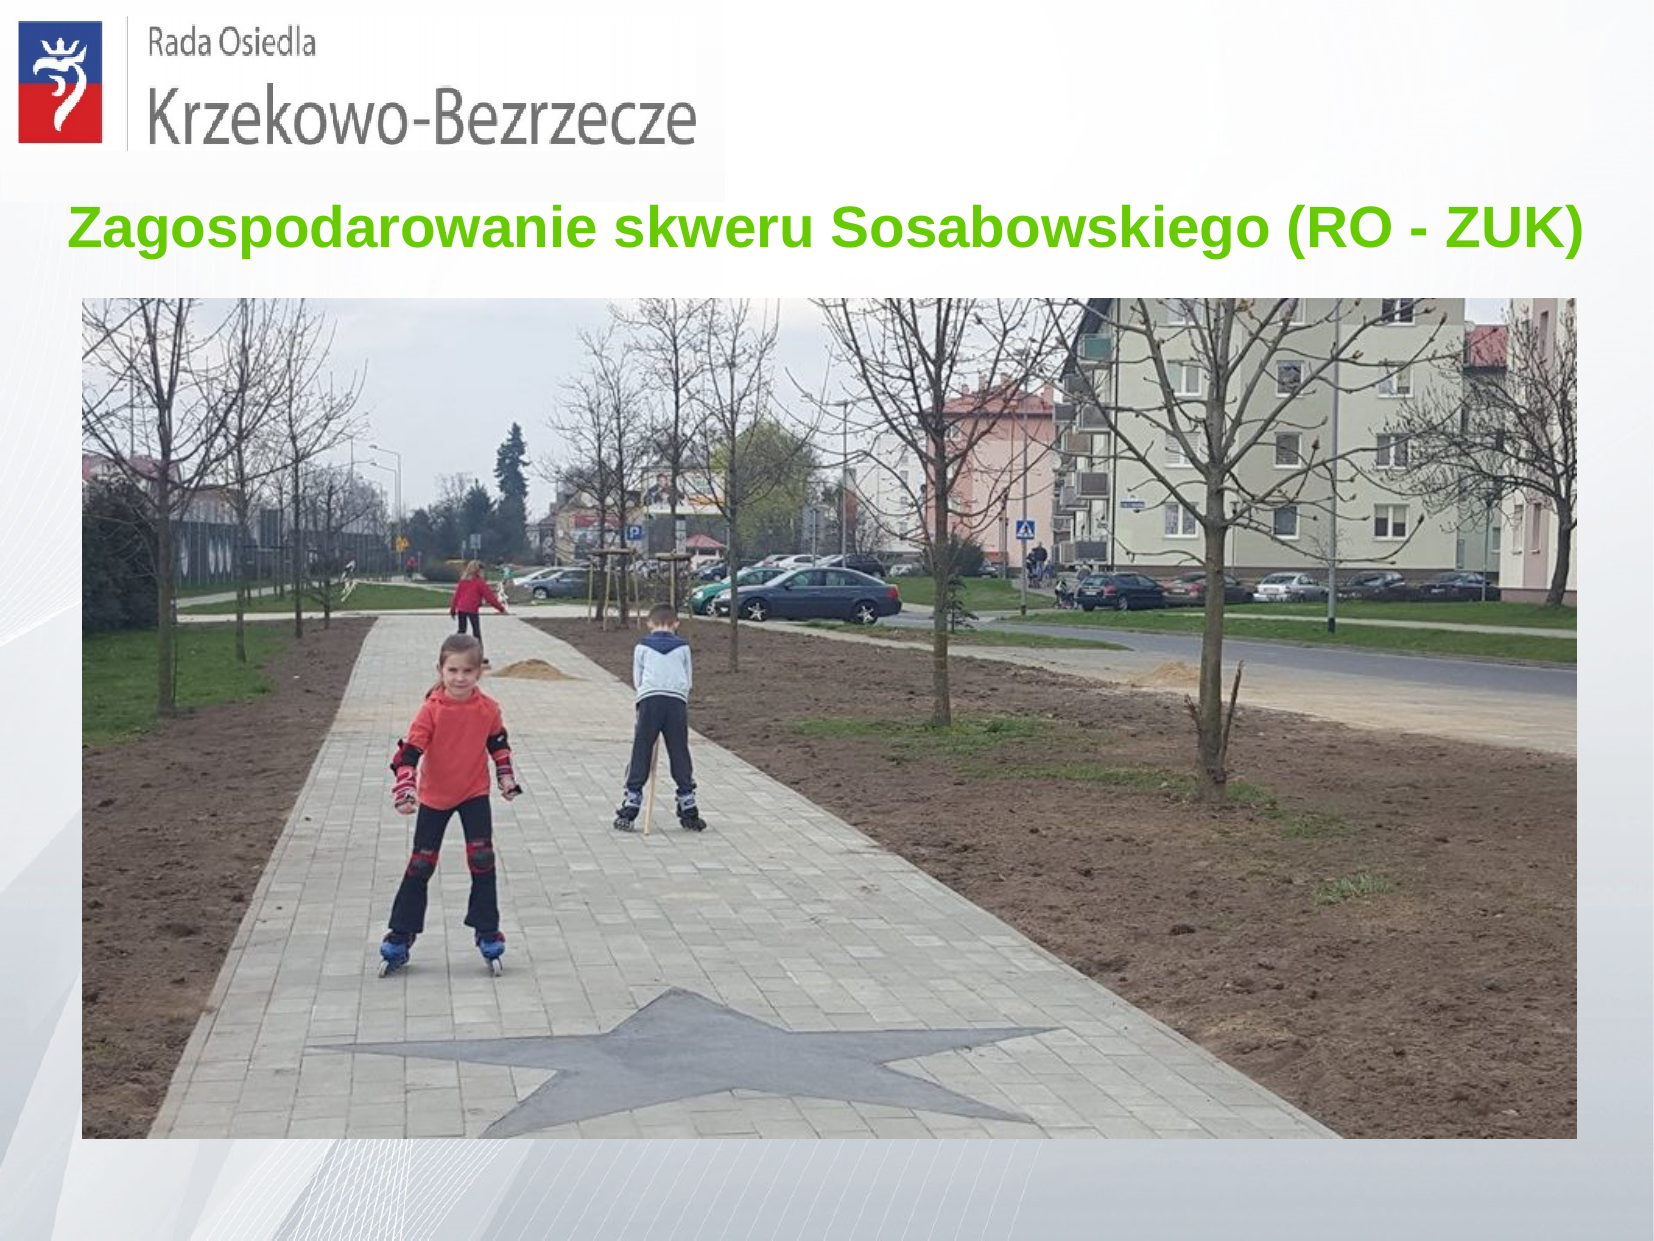

# Zagospodarowanie skweru Sosabowskiego (RO - ZUK)